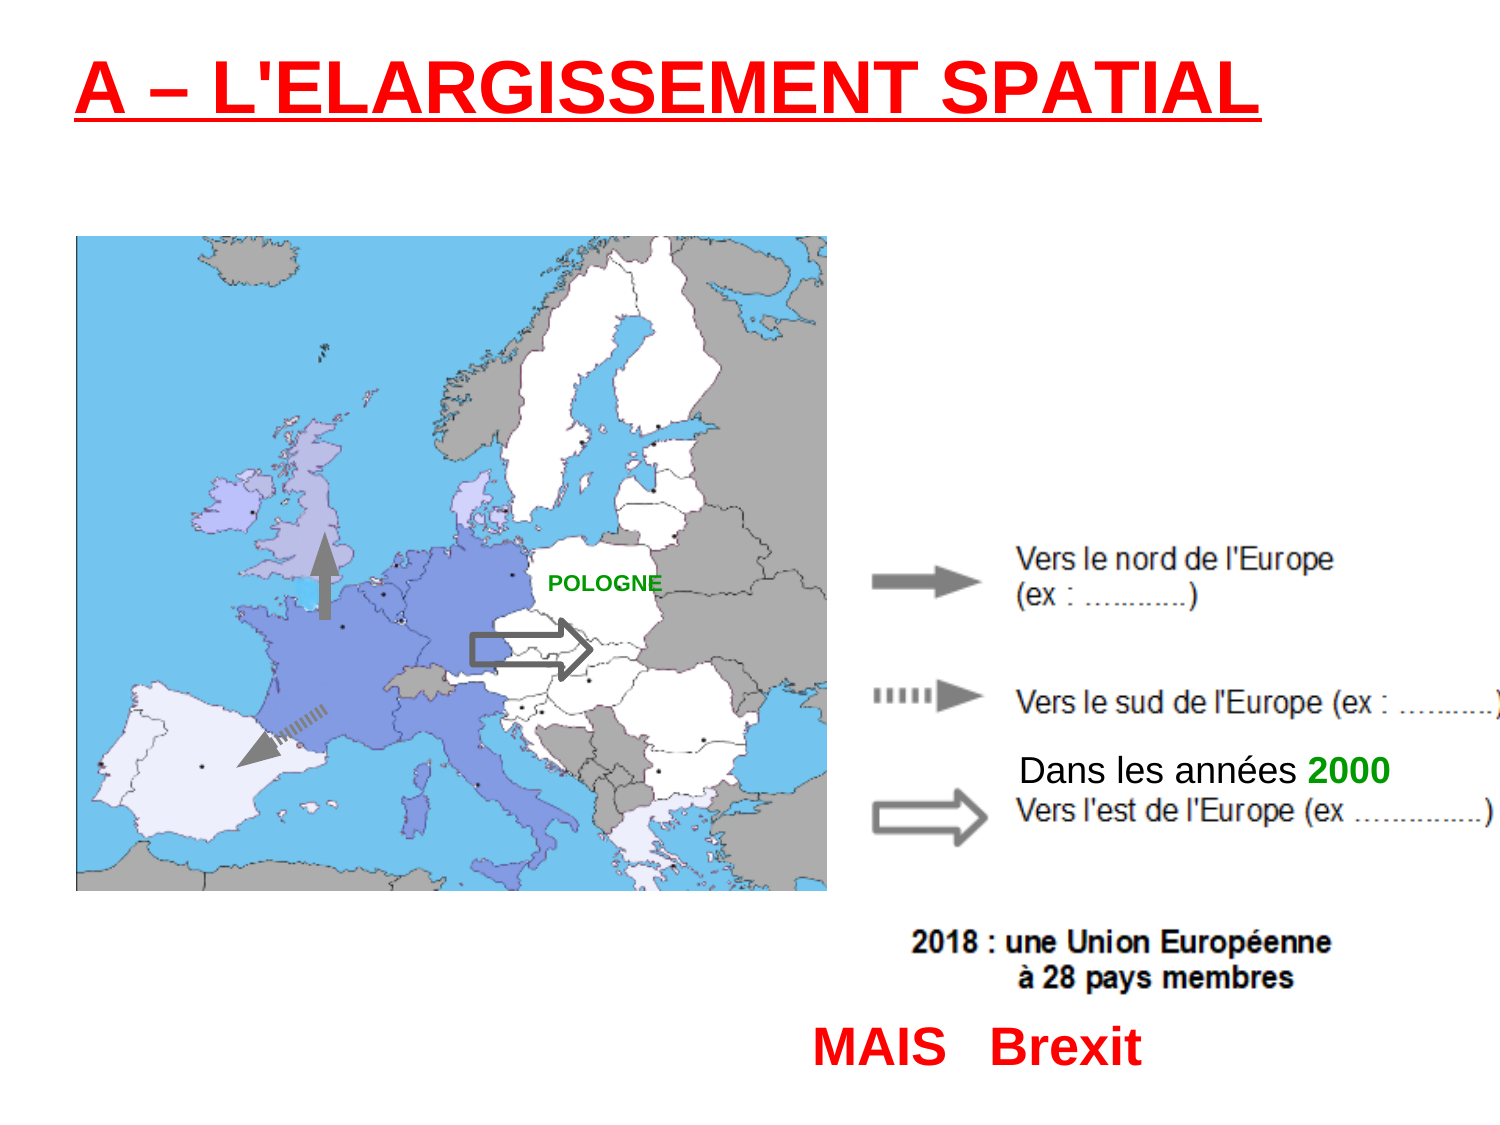

# A – L'ELARGISSEMENT SPATIAL
POLOGNE
Dans les années 2000
MAIS
Brexit